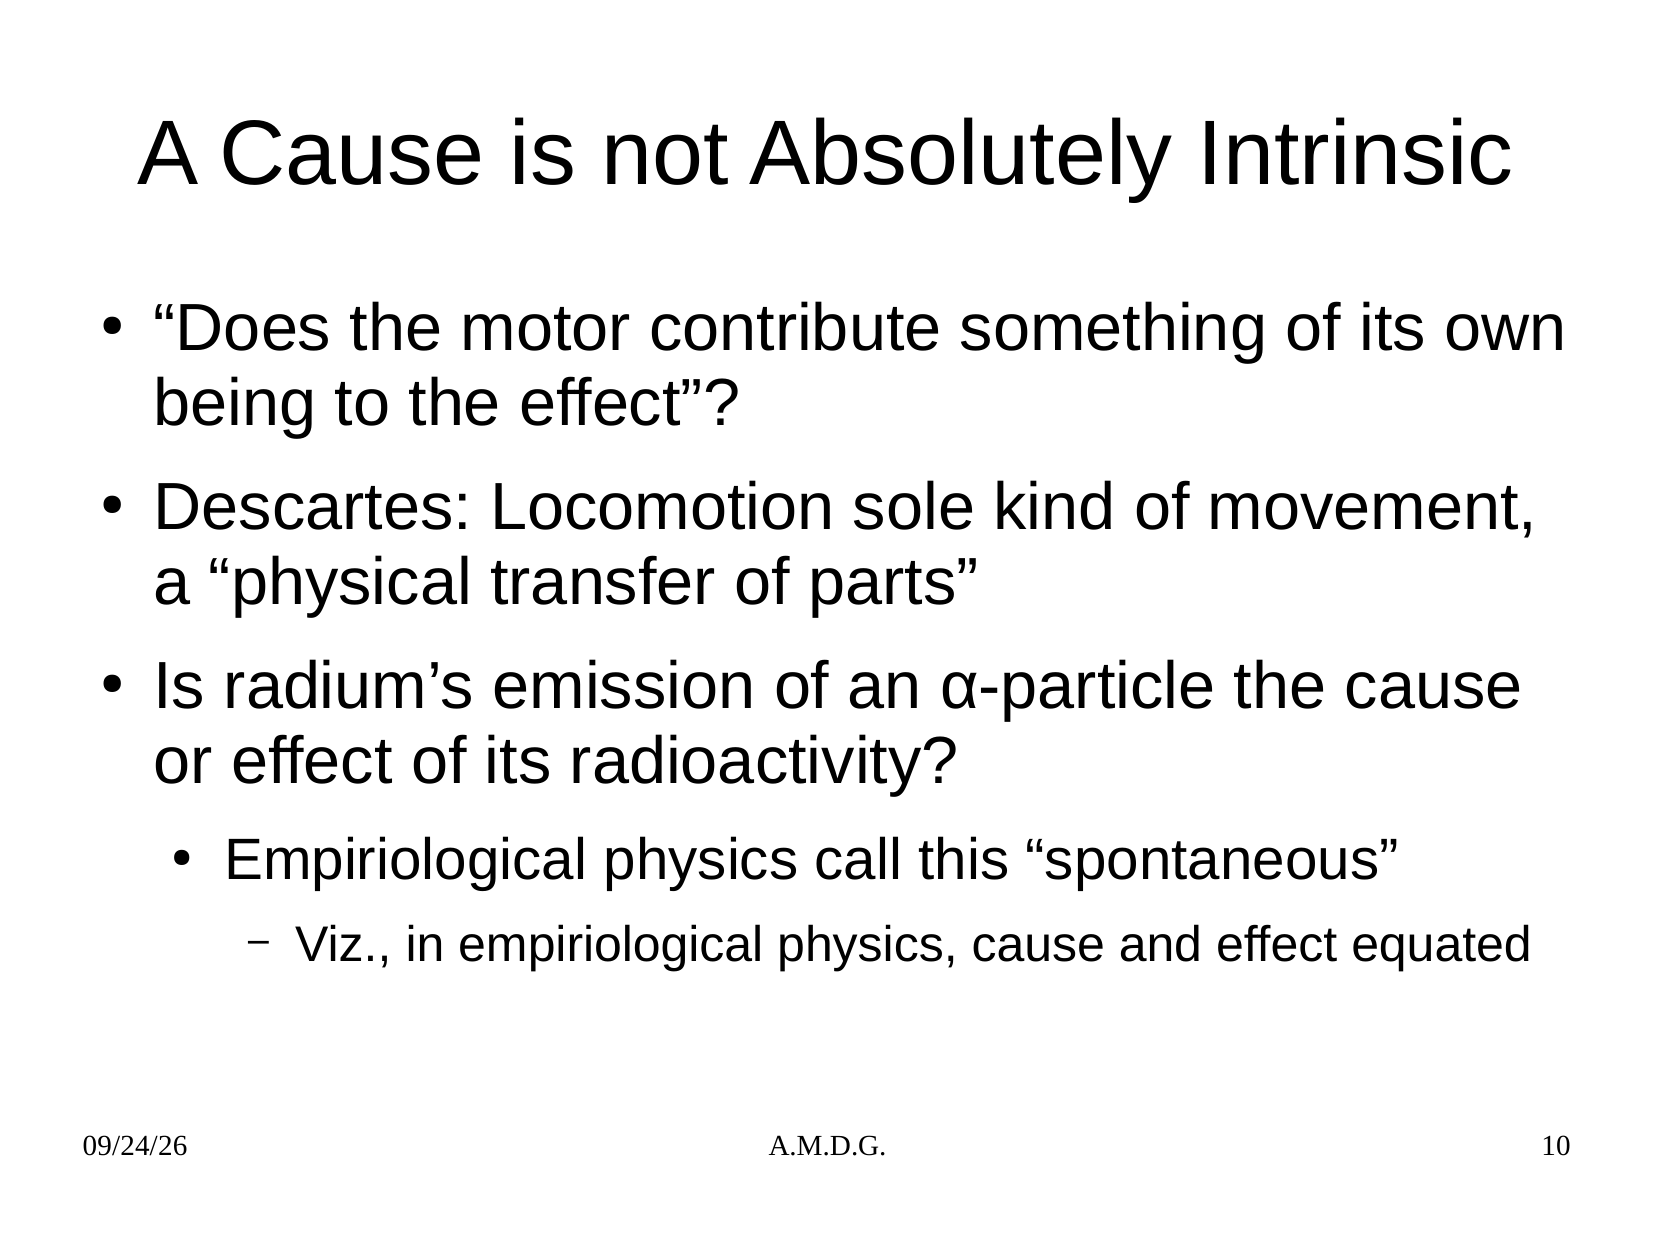

A Cause is not Absolutely Intrinsic
# “Does the motor contribute something of its own being to the effect”?
Descartes: Locomotion sole kind of movement, a “physical transfer of parts”
Is radium’s emission of an α-particle the cause or effect of its radioactivity?
Empiriological physics call this “spontaneous”
Viz., in empiriological physics, cause and effect equated
A.M.D.G.
10